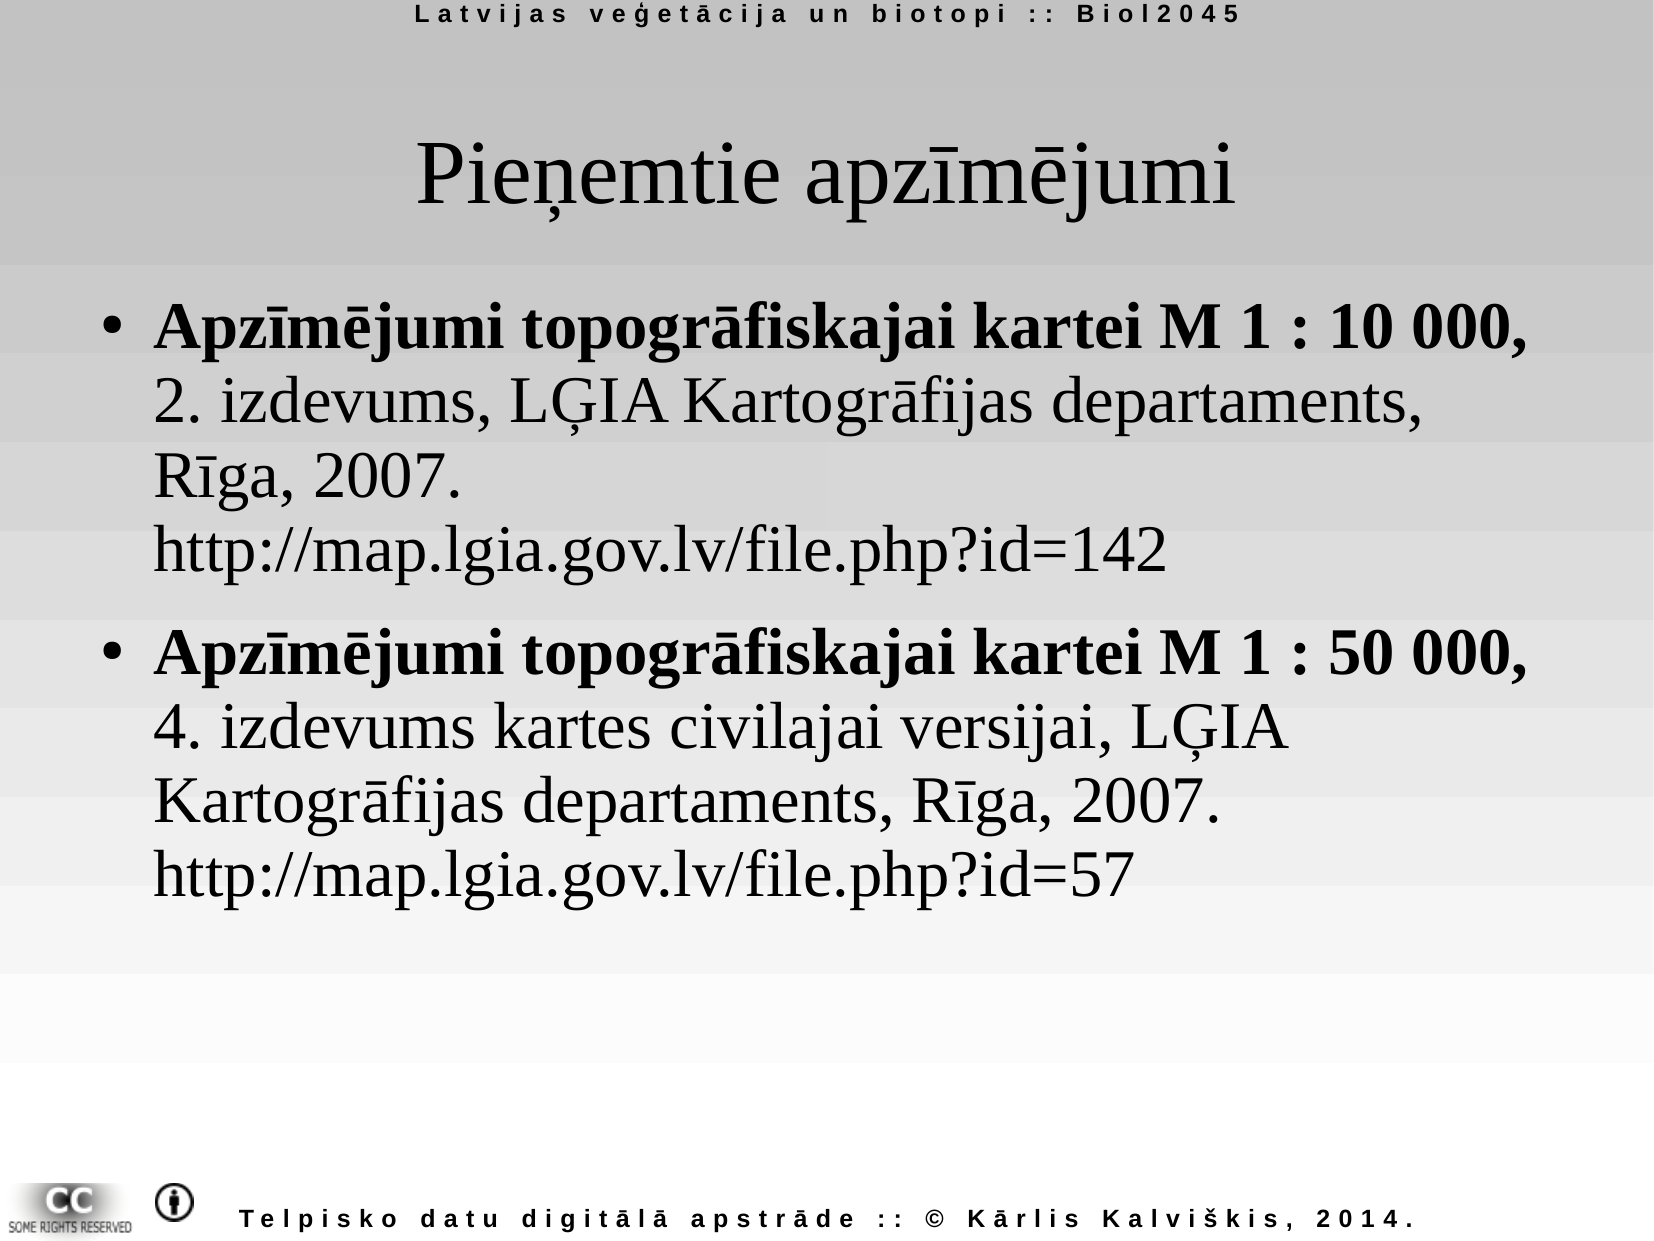

# Pieņemtie apzīmējumi
Apzīmējumi topogrāfiskajai kartei M 1 : 10 000, 2. izdevums, LĢIA Kartogrāfijas departaments, Rīga, 2007.
http://map.lgia.gov.lv/file.php?id=142
Apzīmējumi topogrāfiskajai kartei M 1 : 50 000, 4. izdevums kartes civilajai versijai, LĢIA Kartogrāfijas departaments, Rīga, 2007.
http://map.lgia.gov.lv/file.php?id=57